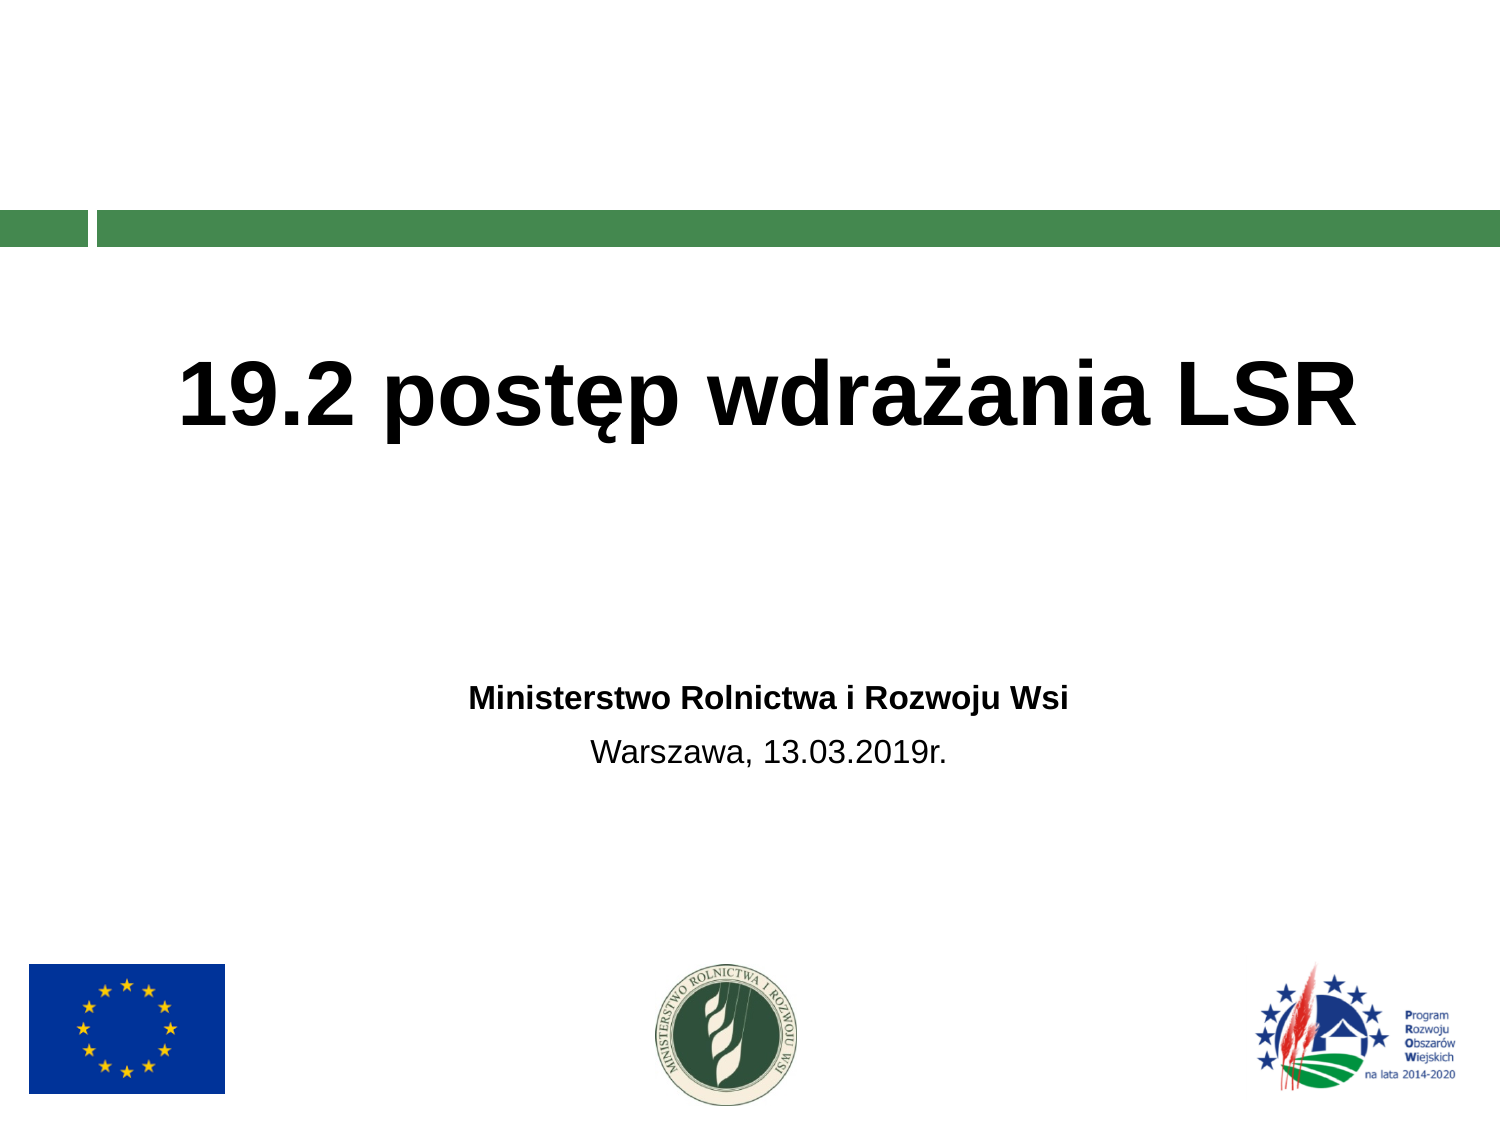

# 19.2 postęp wdrażania LSR
Ministerstwo Rolnictwa i Rozwoju Wsi
Warszawa, 13.03.2019r.